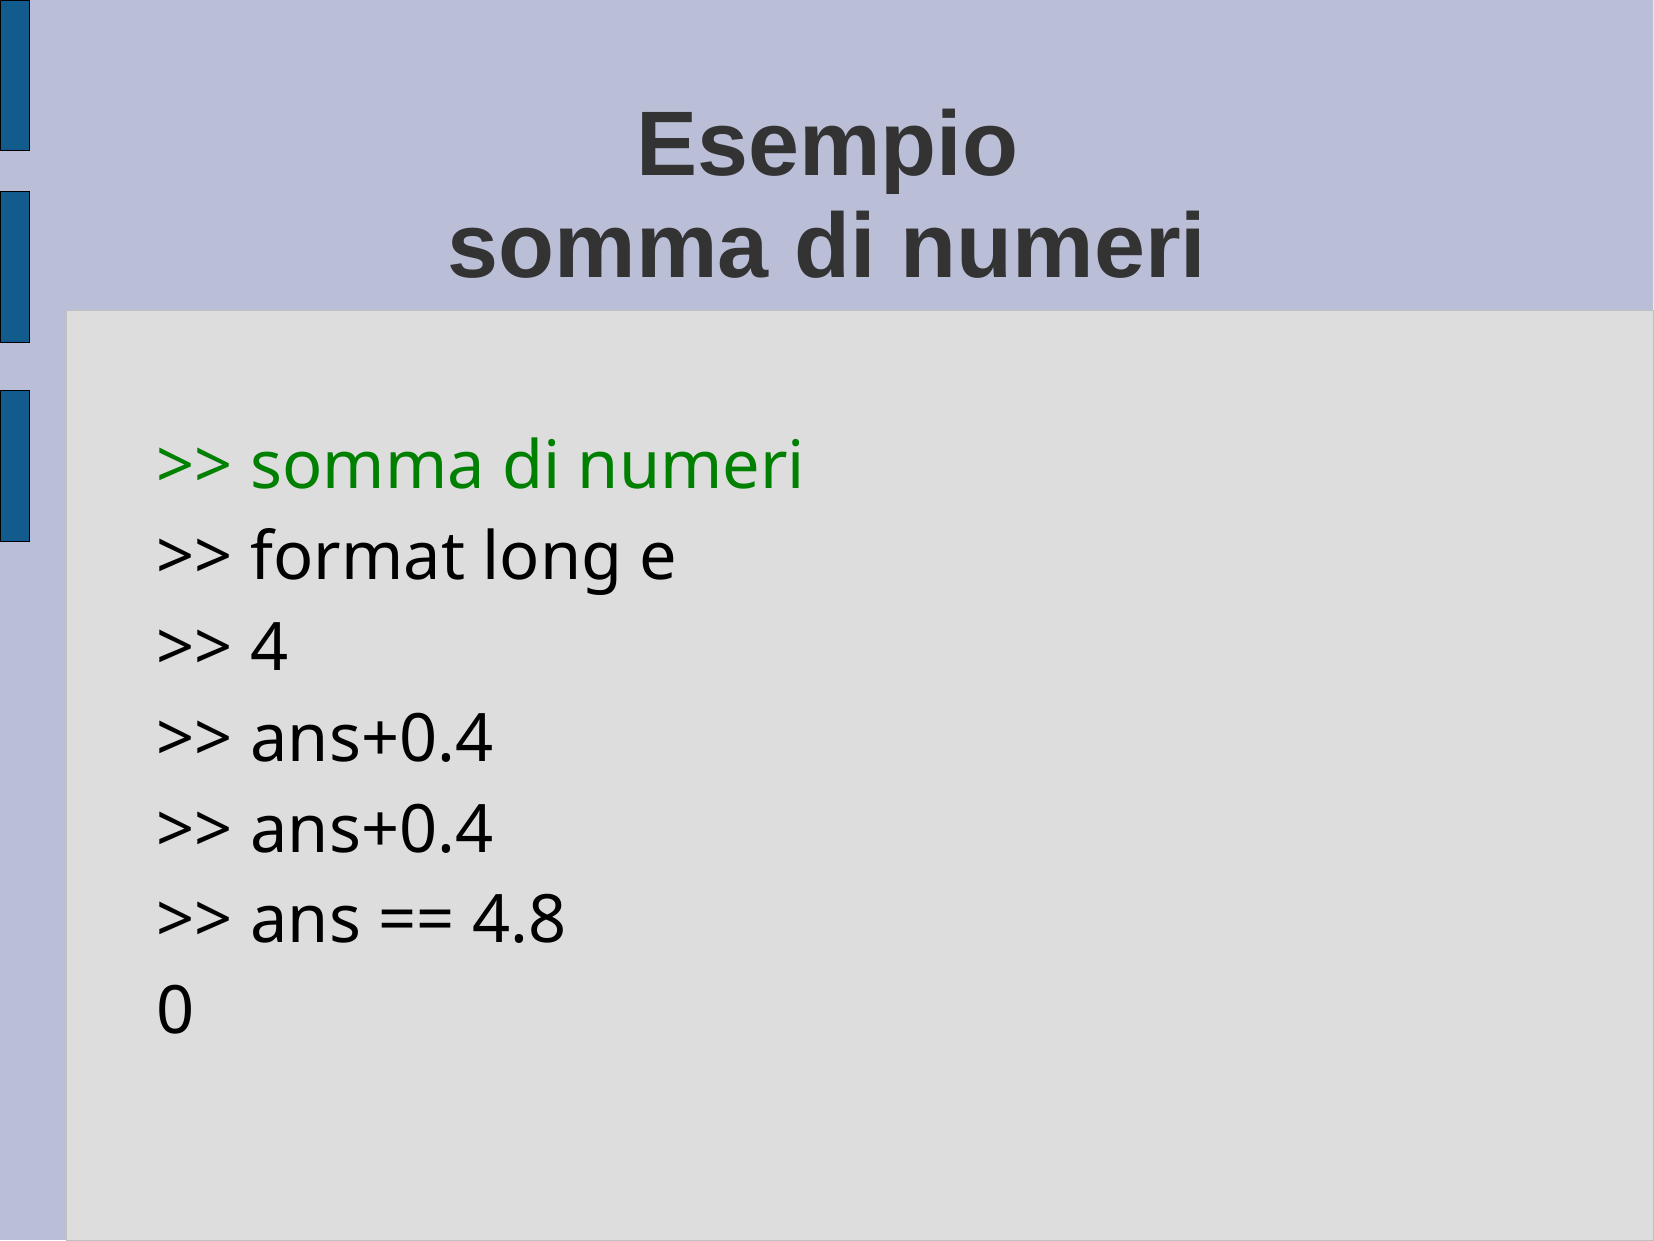

# Esempio somma di numeri
>> somma di numeri
>> format long e
>> 4
>> ans+0.4
>> ans+0.4
>> ans == 4.8
0